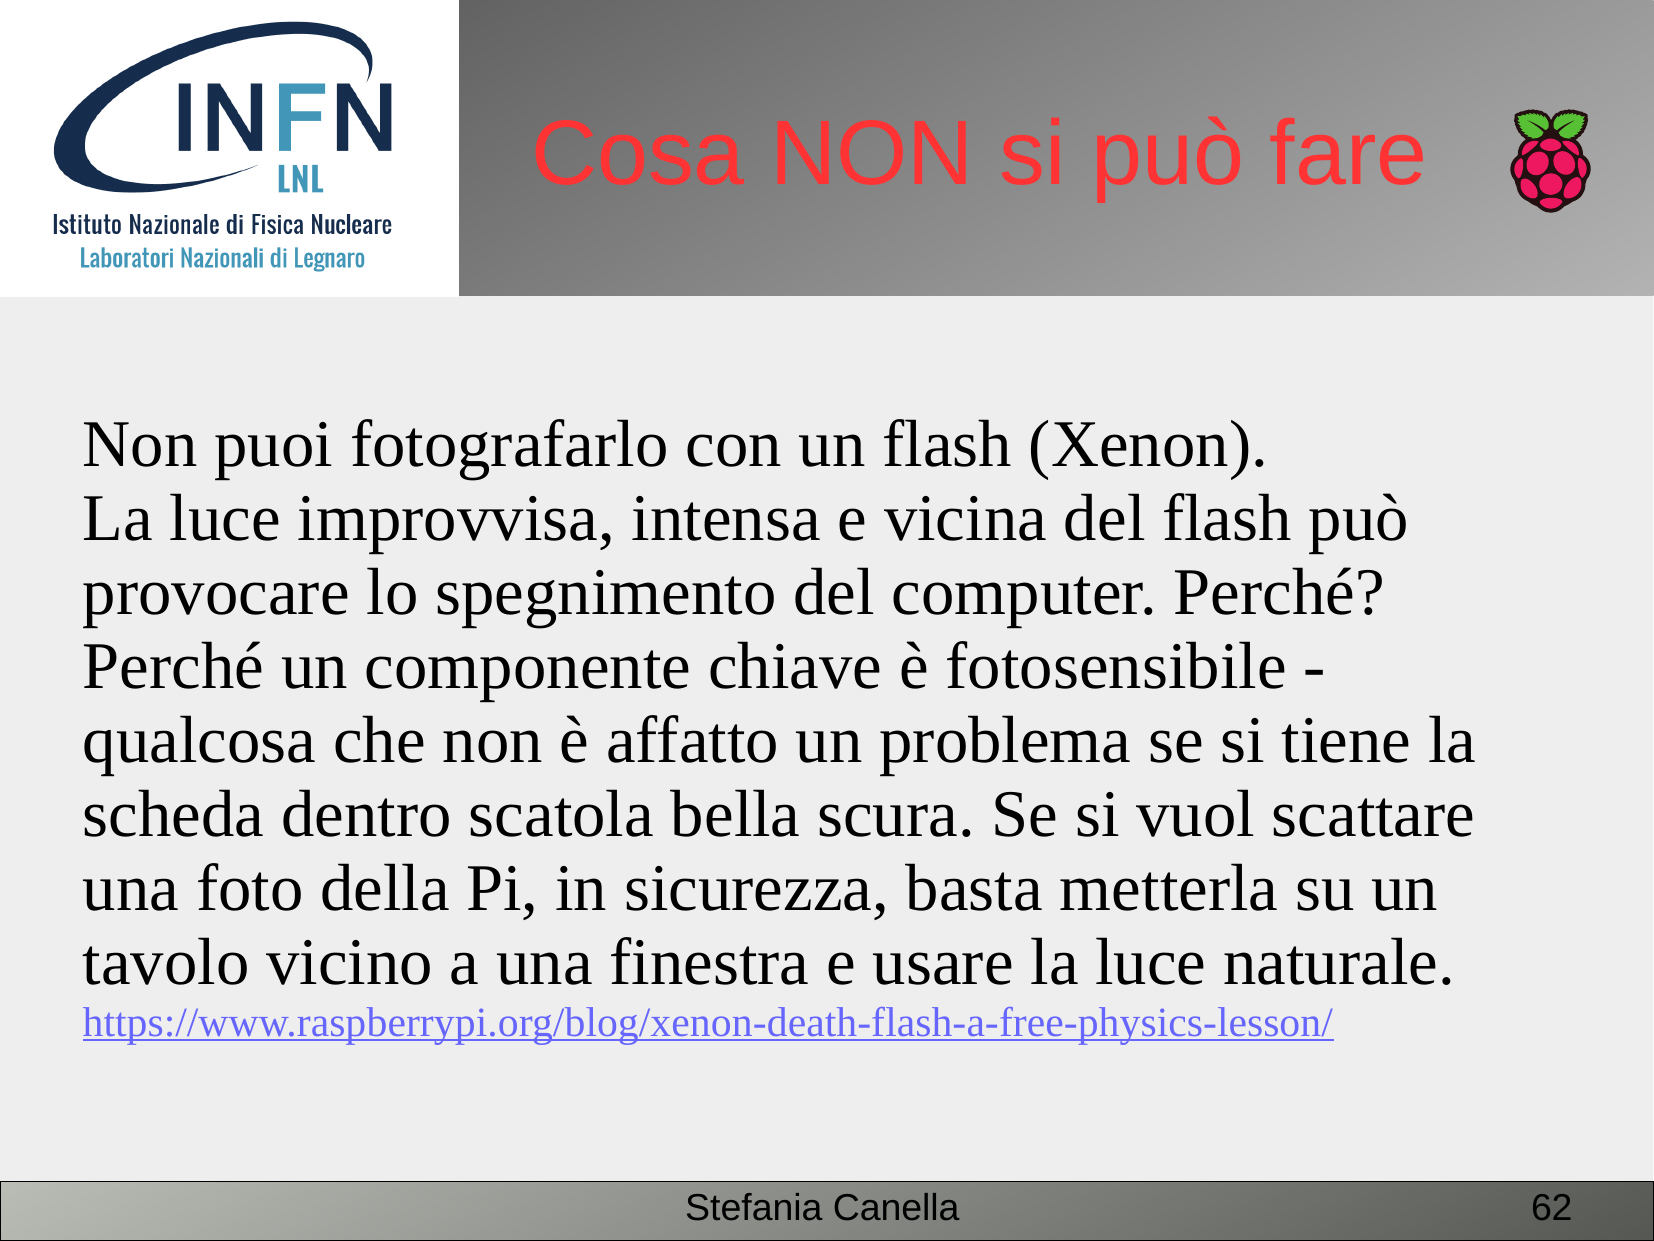

# Cosa NON si può fare
Non puoi fotografarlo con un flash (Xenon).
La luce improvvisa, intensa e vicina del flash può provocare lo spegnimento del computer. Perché?
Perché un componente chiave è fotosensibile - qualcosa che non è affatto un problema se si tiene la scheda dentro scatola bella scura. Se si vuol scattare una foto della Pi, in sicurezza, basta metterla su un tavolo vicino a una finestra e usare la luce naturale.
https://www.raspberrypi.org/blog/xenon-death-flash-a-free-physics-lesson/
Stefania Canella